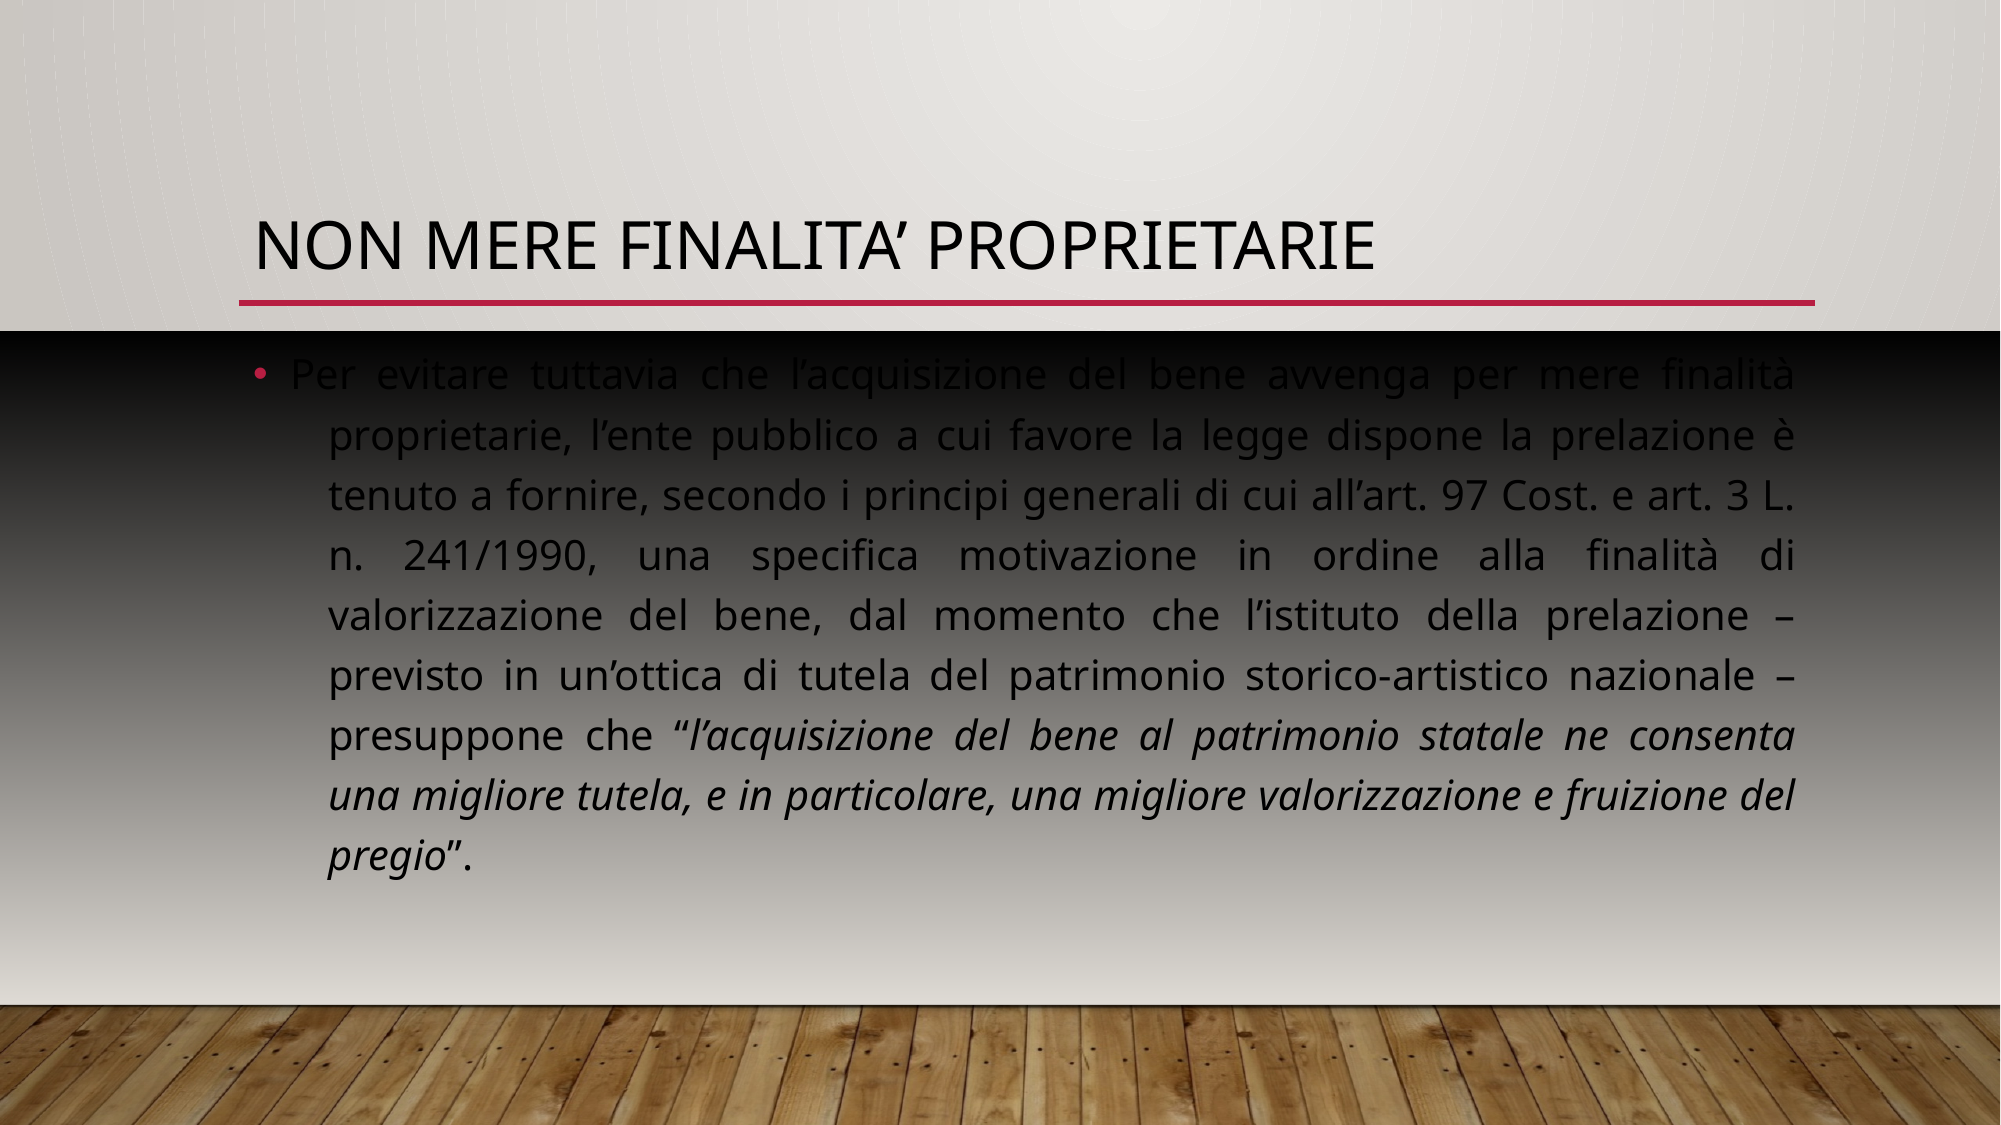

# Non mere finalita’ proprietarie
Per evitare tuttavia che l’acquisizione del bene avvenga per mere finalità proprietarie, l’ente pubblico a cui favore la legge dispone la prelazione è tenuto a fornire, secondo i principi generali di cui all’art. 97 Cost. e art. 3 L. n. 241/1990, una specifica motivazione in ordine alla finalità di valorizzazione del bene, dal momento che l’istituto della prelazione – previsto in un’ottica di tutela del patrimonio storico-artistico nazionale – presuppone che “l’acquisizione del bene al patrimonio statale ne consenta una migliore tutela, e in particolare, una migliore valorizzazione e fruizione del pregio”.